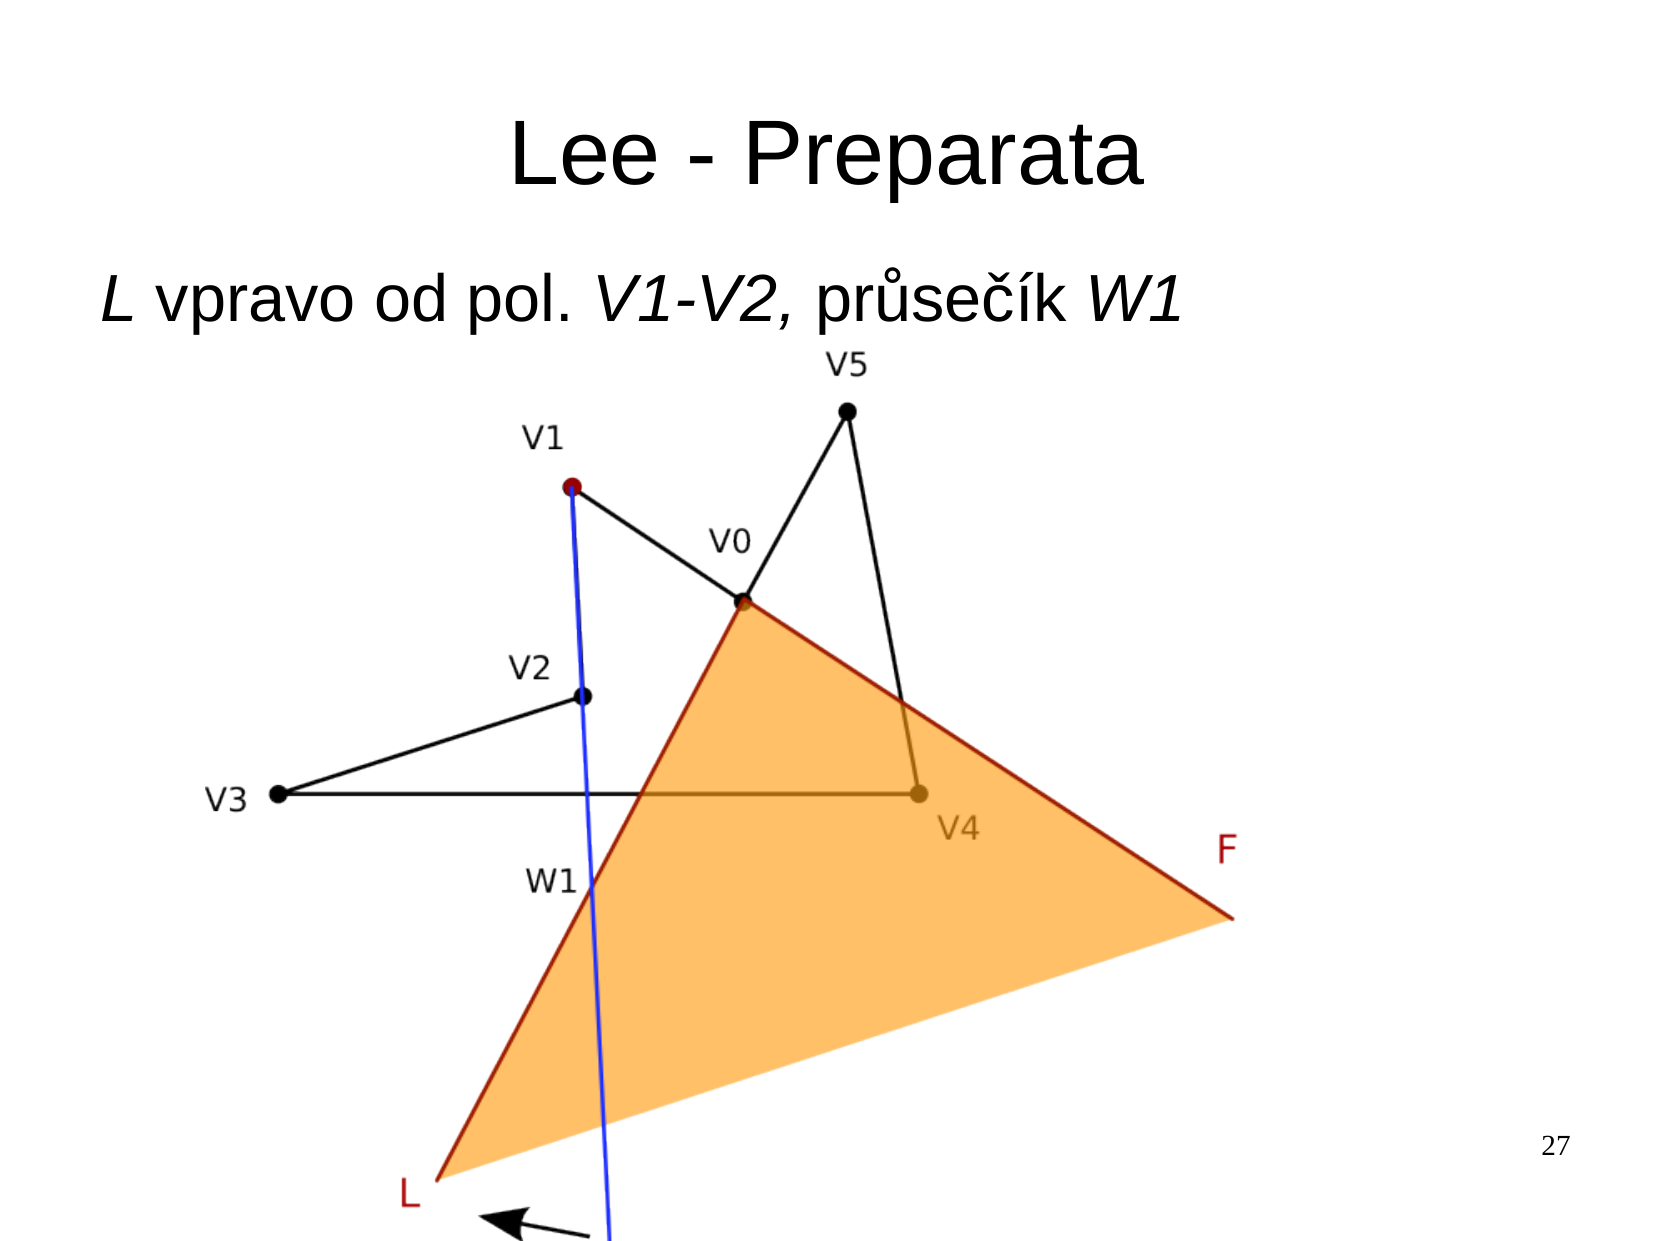

# Lee - Preparata
L vpravo od pol. V1-V2, průsečík W1
27